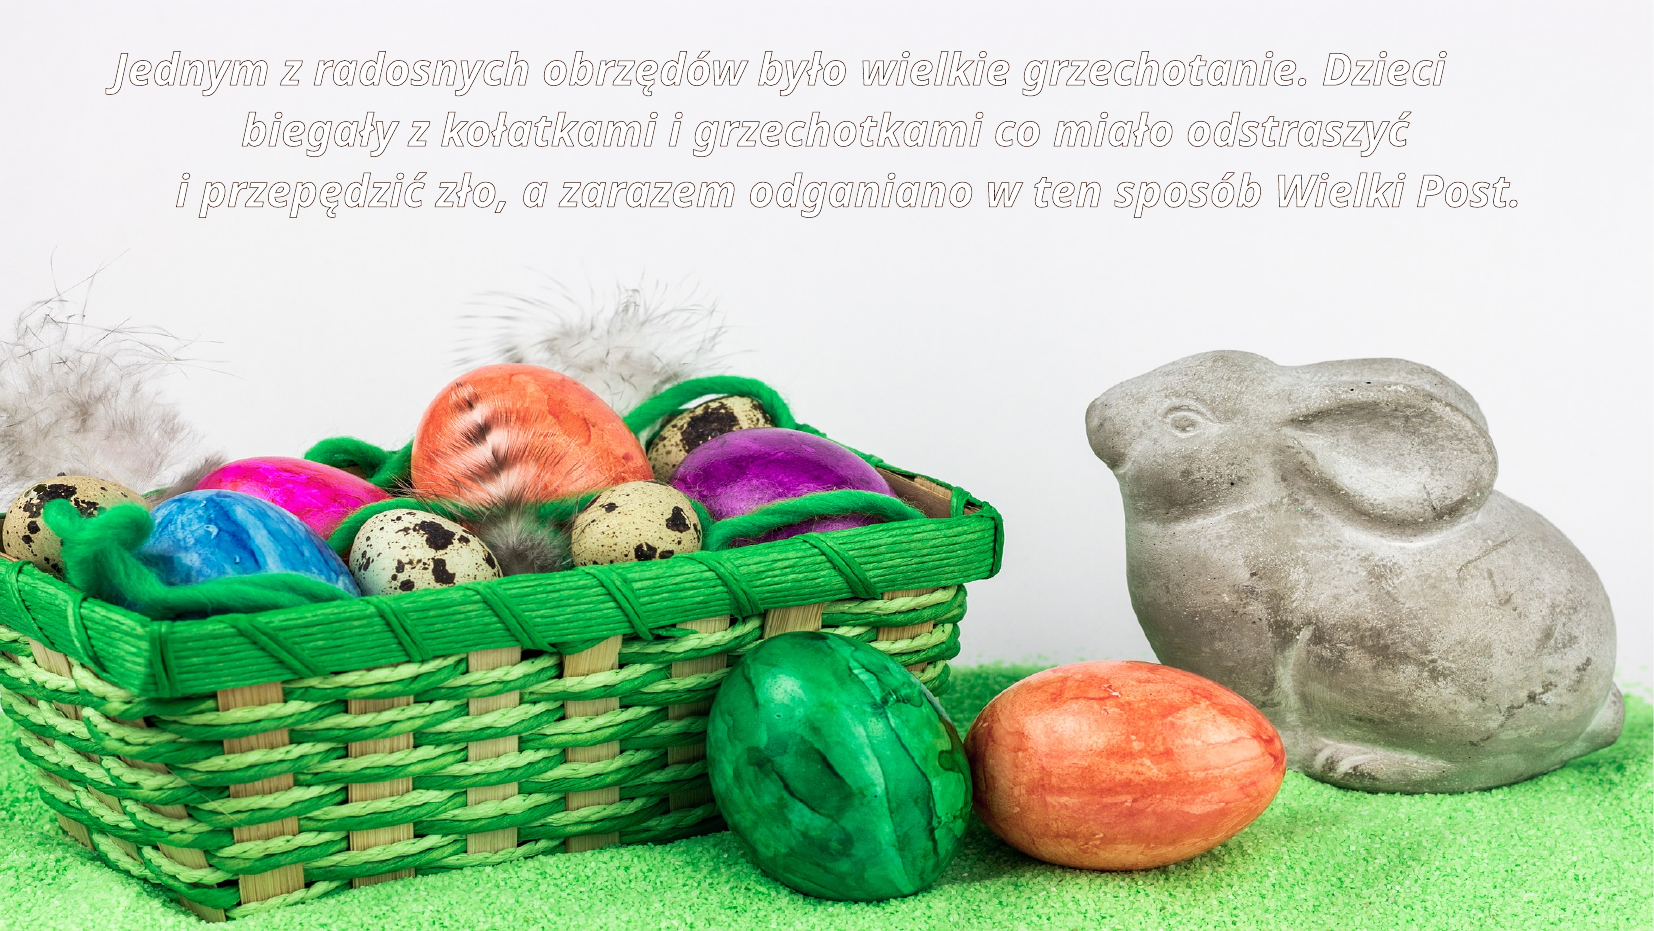

# Jednym z radosnych obrzędów było wielkie grzechotanie. Dzieci biegały z kołatkami i grzechotkami co miało odstraszyć i przepędzić zło, a zarazem odganiano w ten sposób Wielki Post.